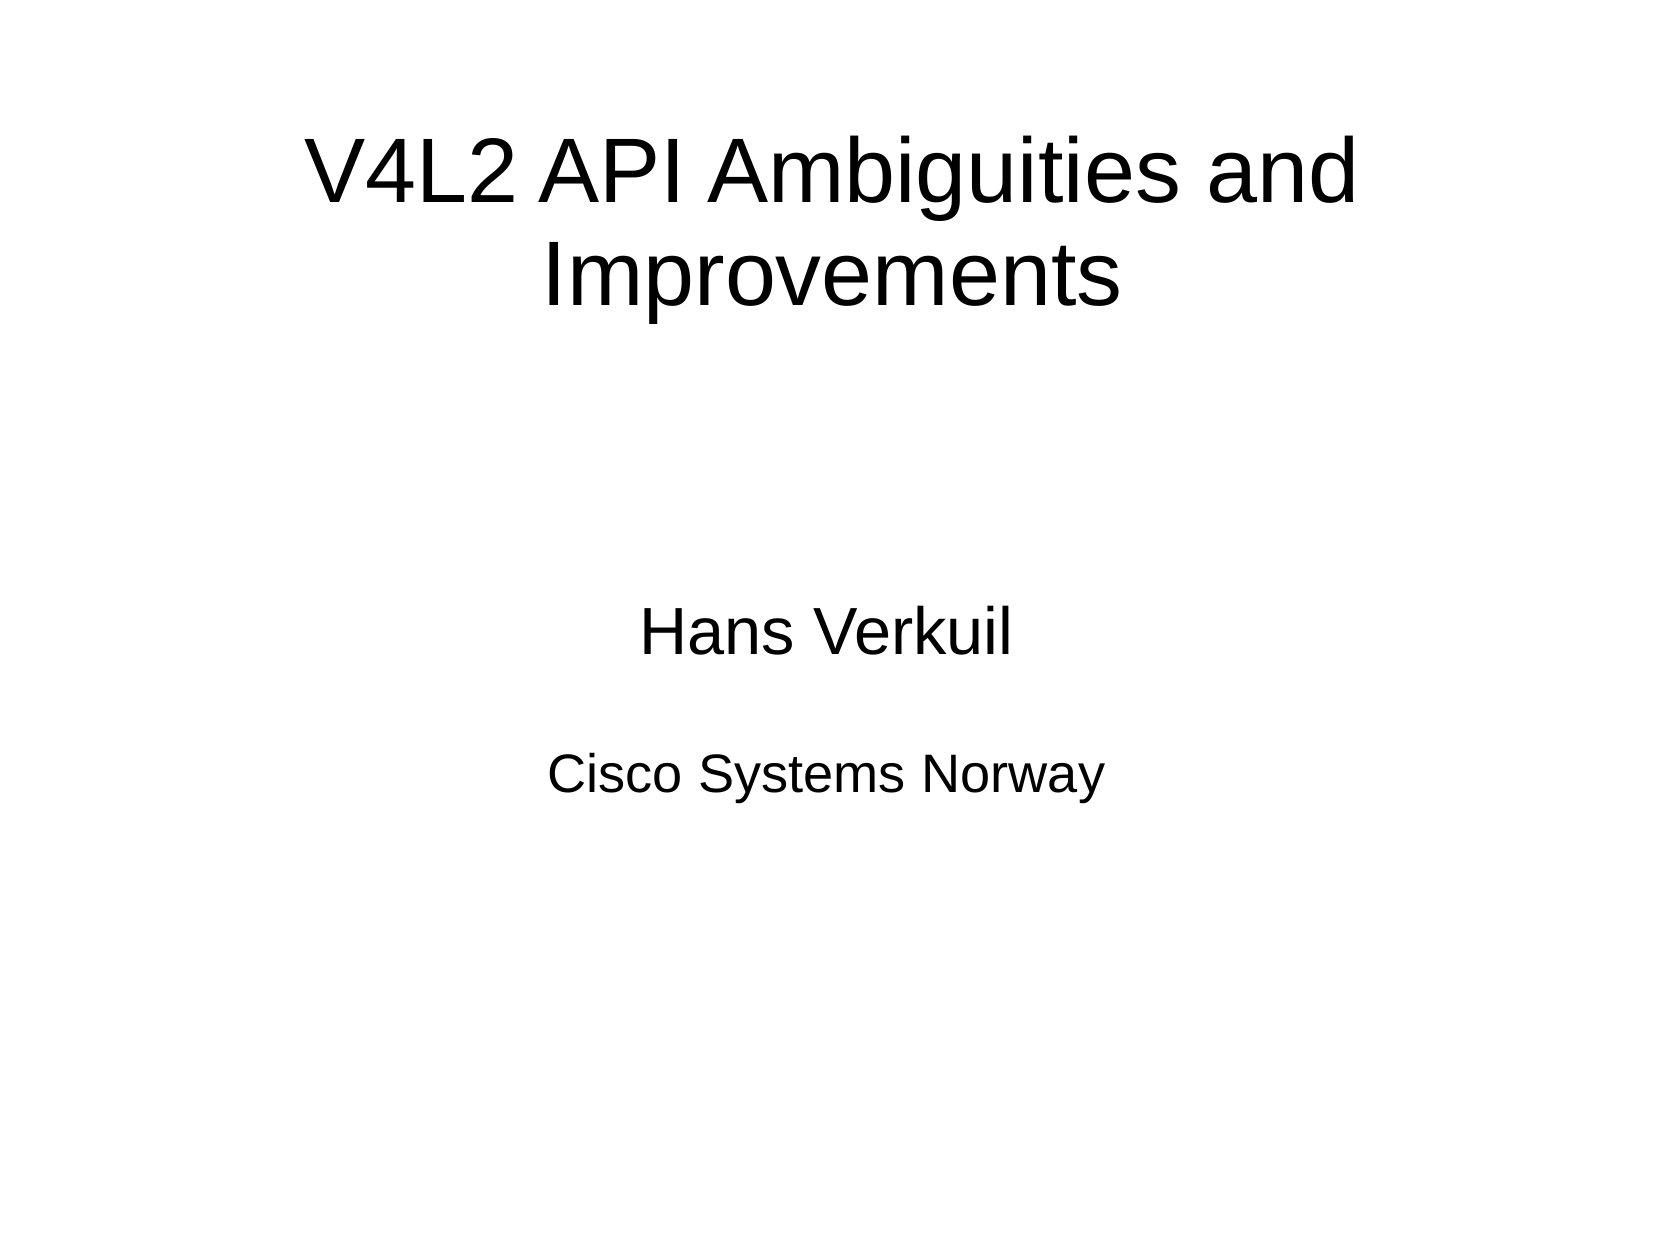

# V4L2 API Ambiguities and Improvements
Hans Verkuil
Cisco Systems Norway